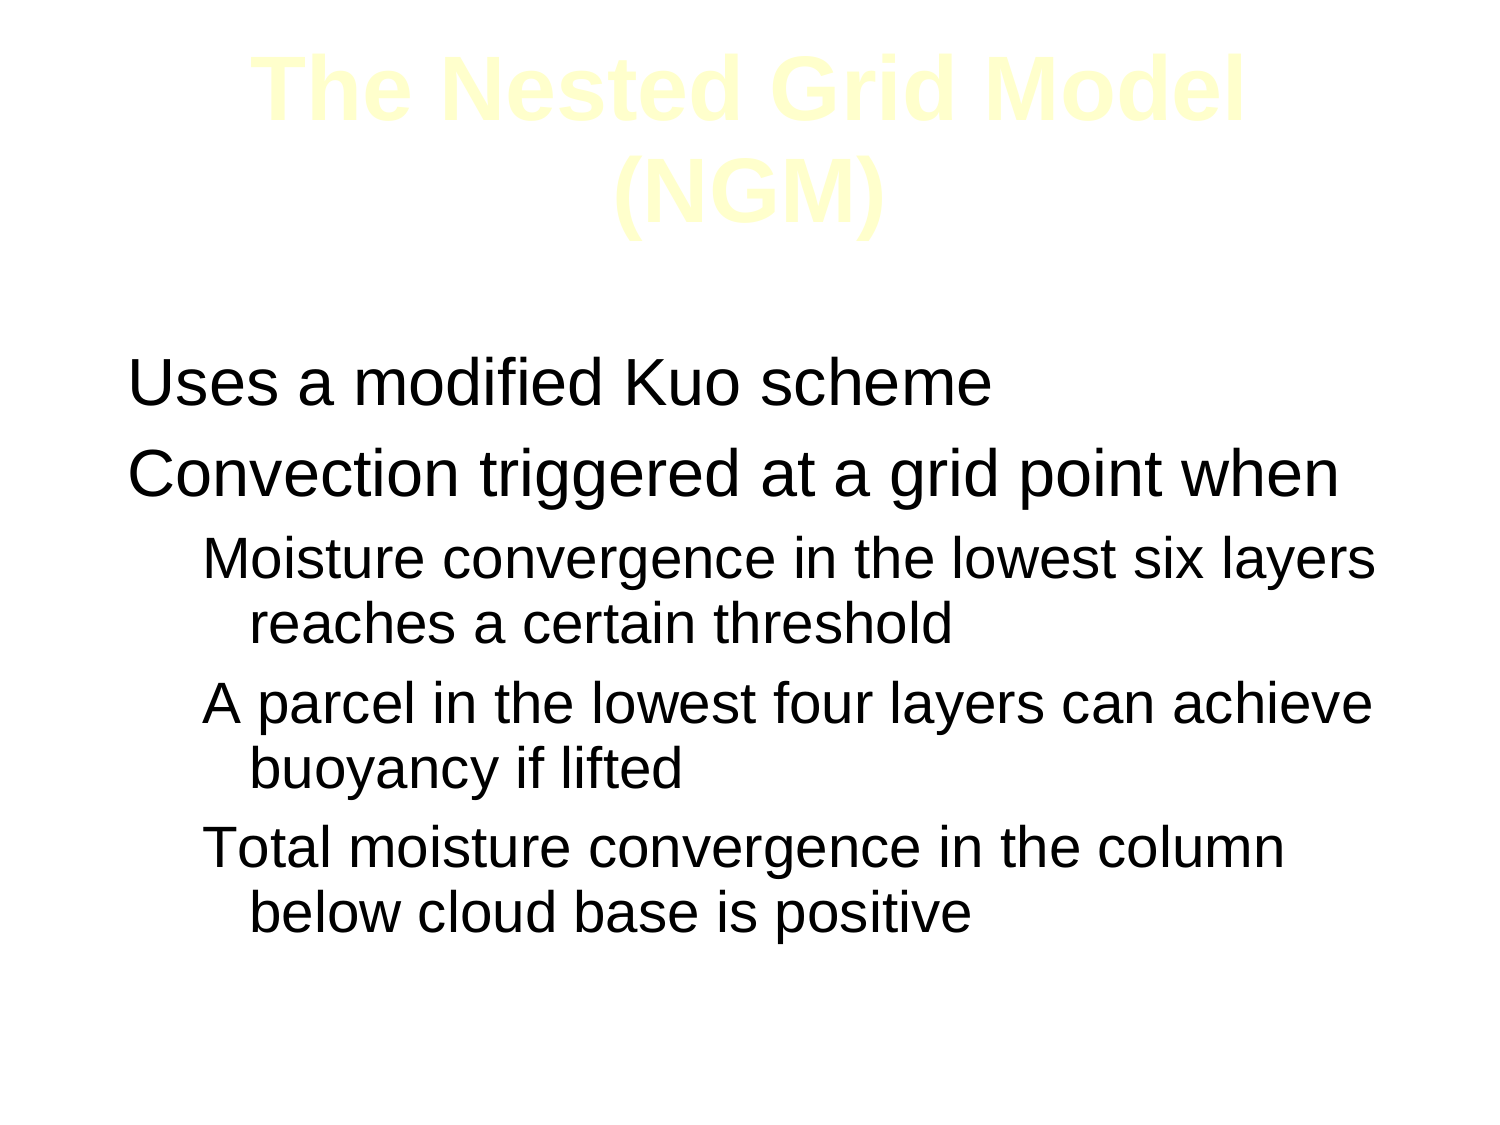

# The Nested Grid Model (NGM)
Uses a modified Kuo scheme
Convection triggered at a grid point when
Moisture convergence in the lowest six layers reaches a certain threshold
A parcel in the lowest four layers can achieve buoyancy if lifted
Total moisture convergence in the column below cloud base is positive